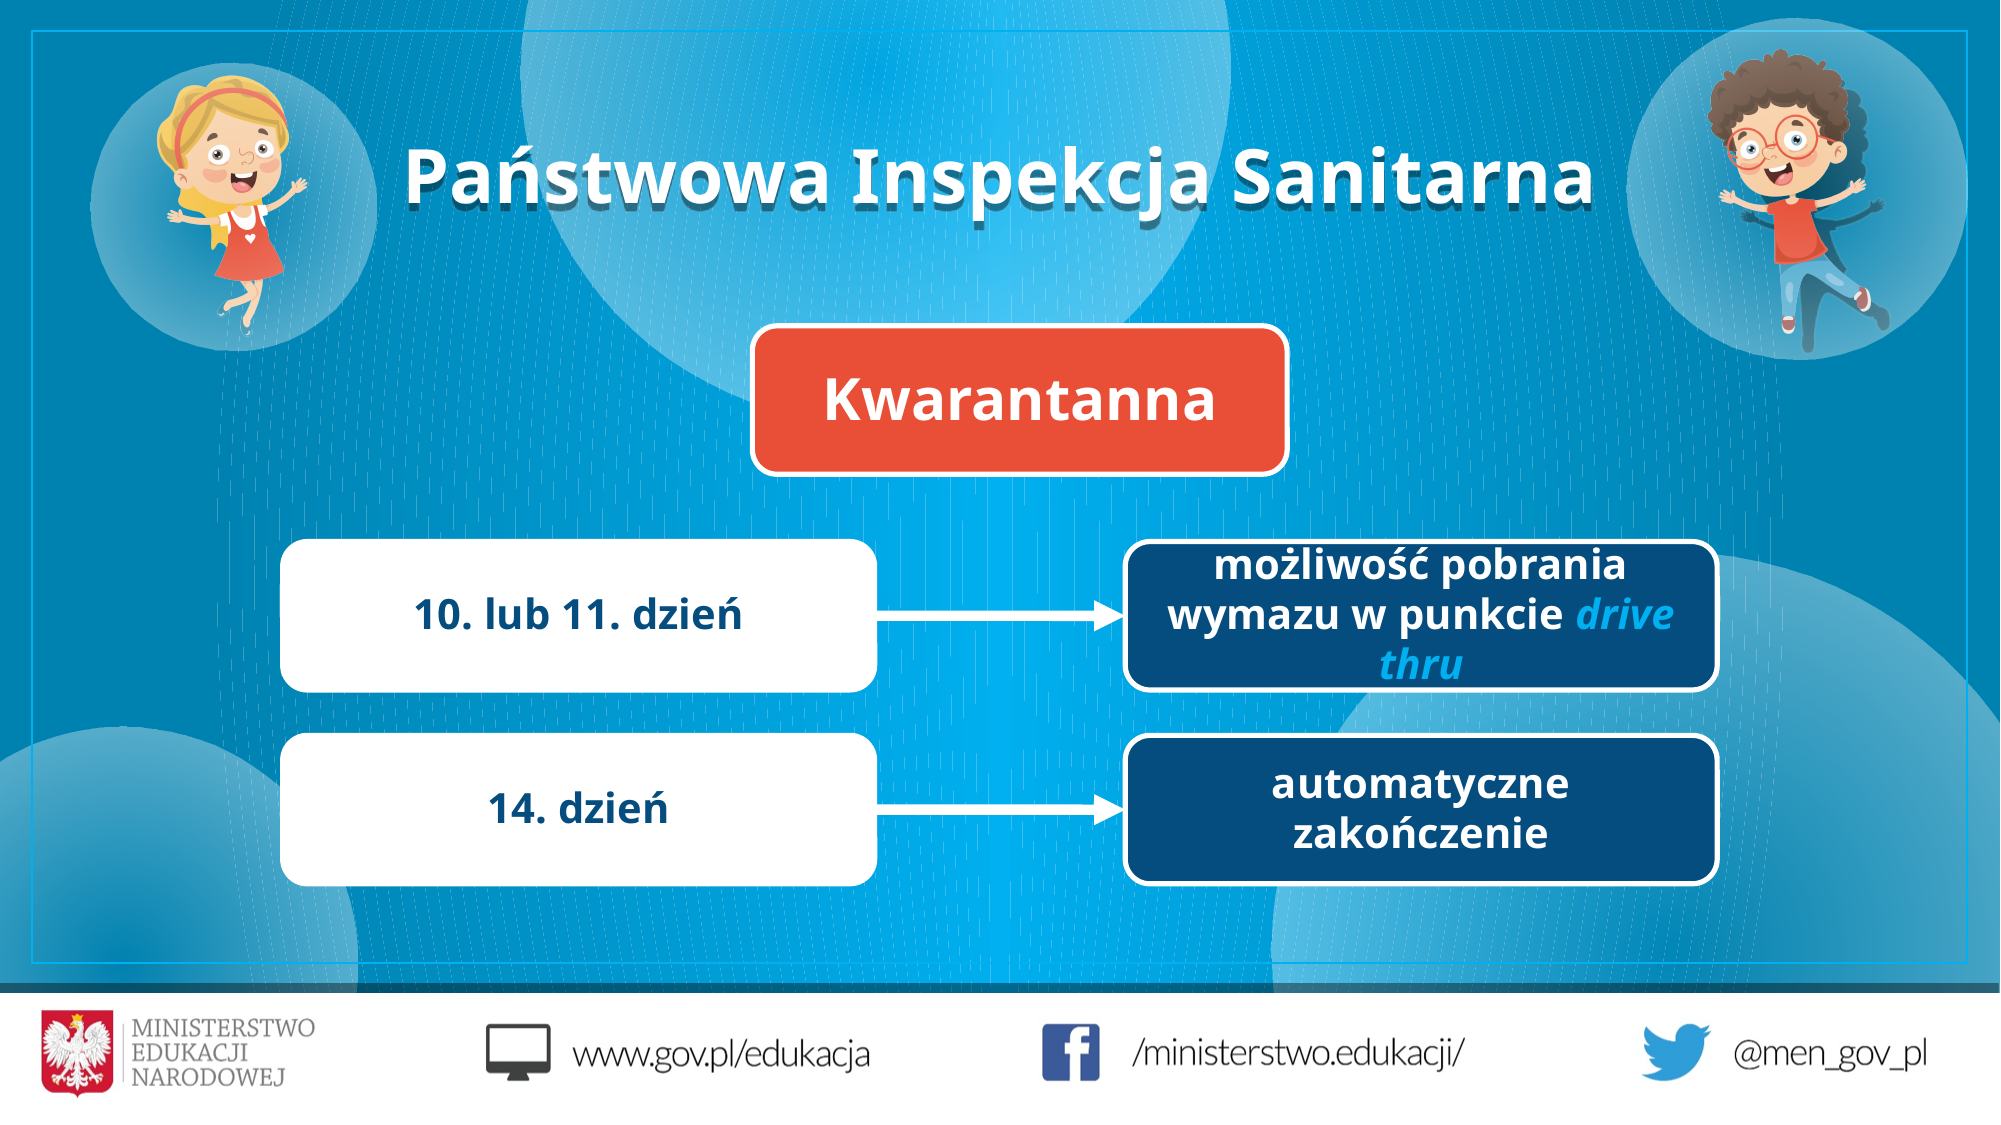

Państwowa Inspekcja Sanitarna
Kwarantanna
10. lub 11. dzień
możliwość pobrania wymazu w punkcie drive thru
14. dzień
automatyczne zakończenie